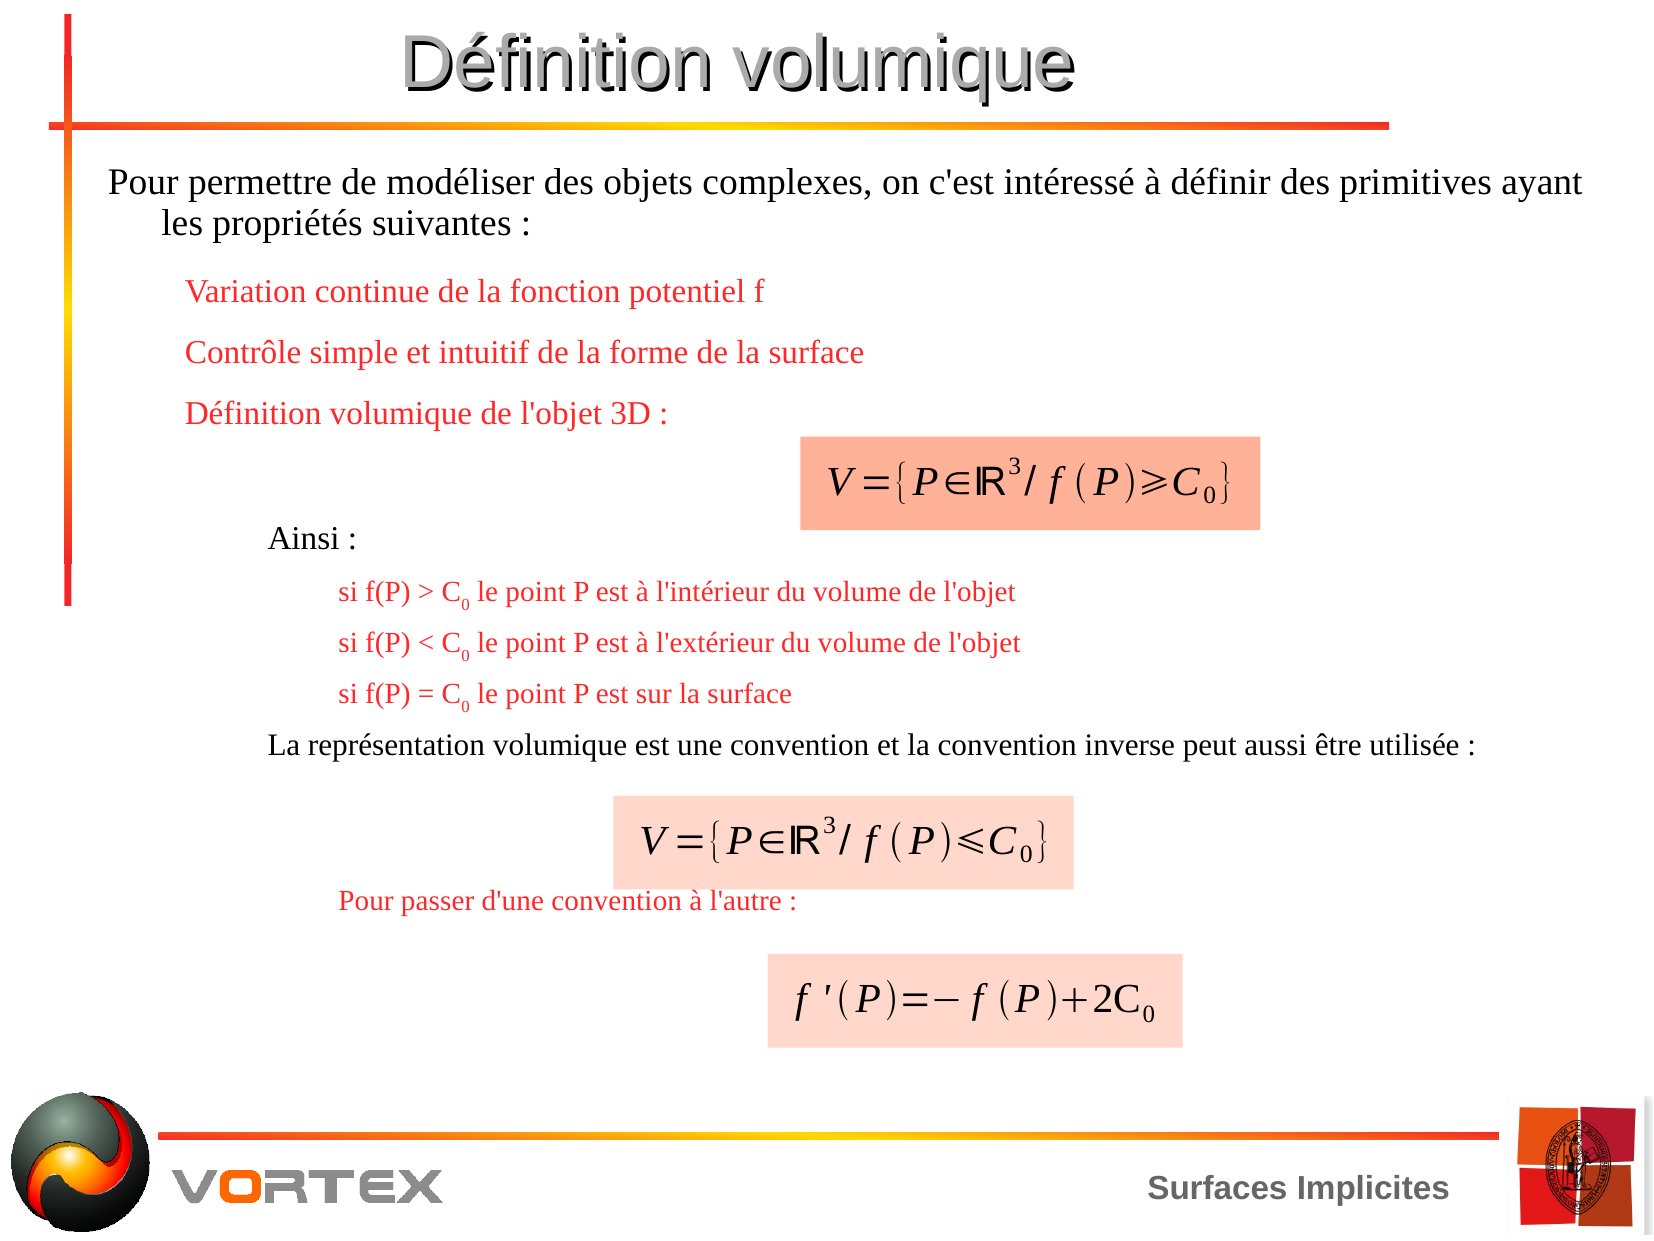

# Définition volumique
Pour permettre de modéliser des objets complexes, on c'est intéressé à définir des primitives ayant les propriétés suivantes :
Variation continue de la fonction potentiel f
Contrôle simple et intuitif de la forme de la surface
Définition volumique de l'objet 3D :
Ainsi :
si f(P) > C0 le point P est à l'intérieur du volume de l'objet
si f(P) < C0 le point P est à l'extérieur du volume de l'objet
si f(P) = C0 le point P est sur la surface
La représentation volumique est une convention et la convention inverse peut aussi être utilisée :
Pour passer d'une convention à l'autre :